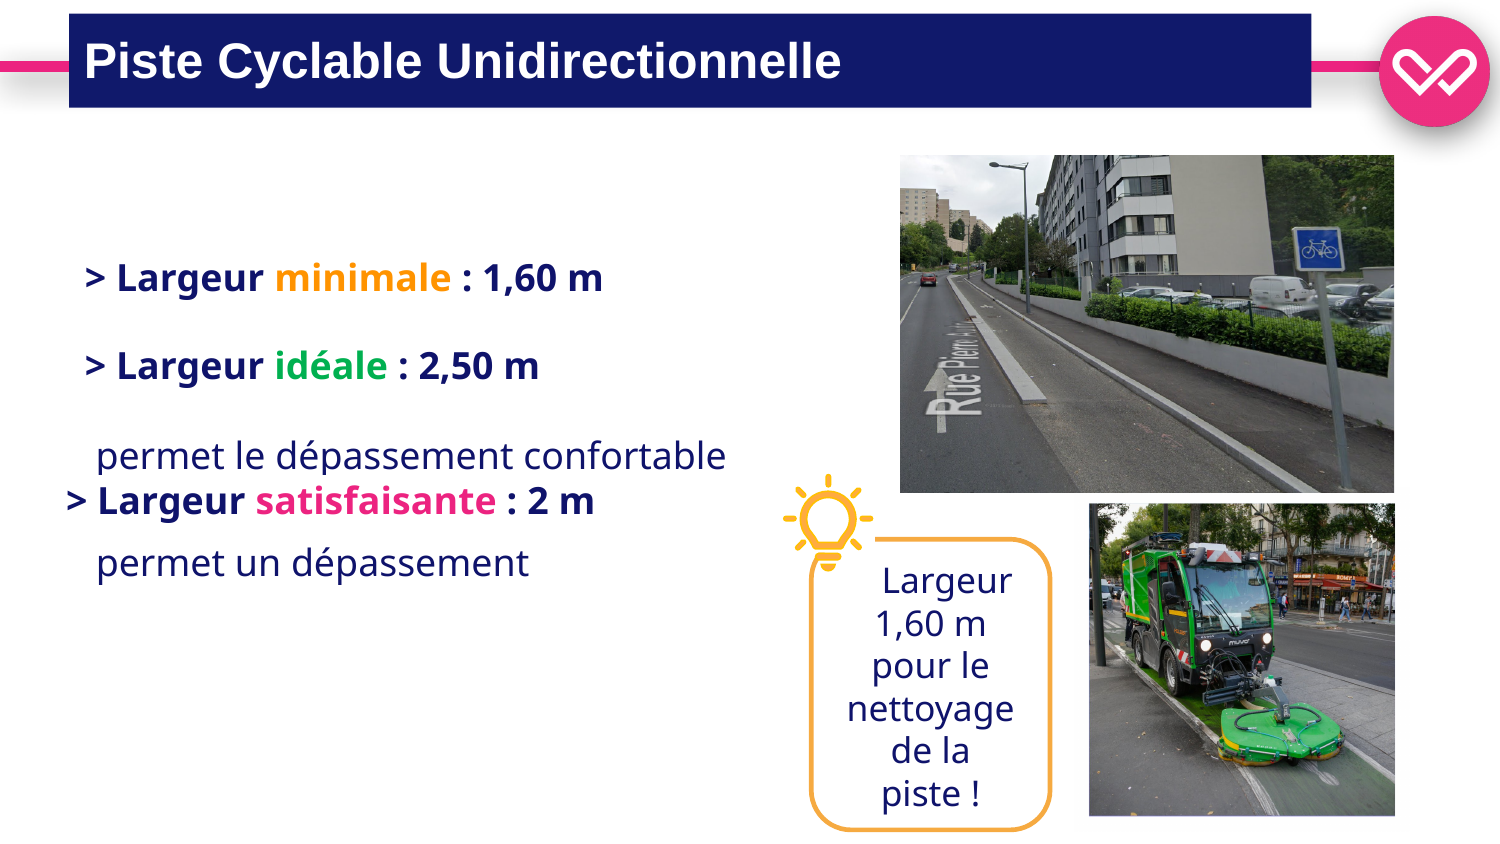

# Piste Cyclable Unidirectionnelle
> Largeur minimale : 1,60 m
> Largeur idéale : 2,50 m
permet le dépassement confortable
> Largeur satisfaisante : 2 m
permet un dépassement
 Largeur 1,60 m pour le nettoyage de la piste !